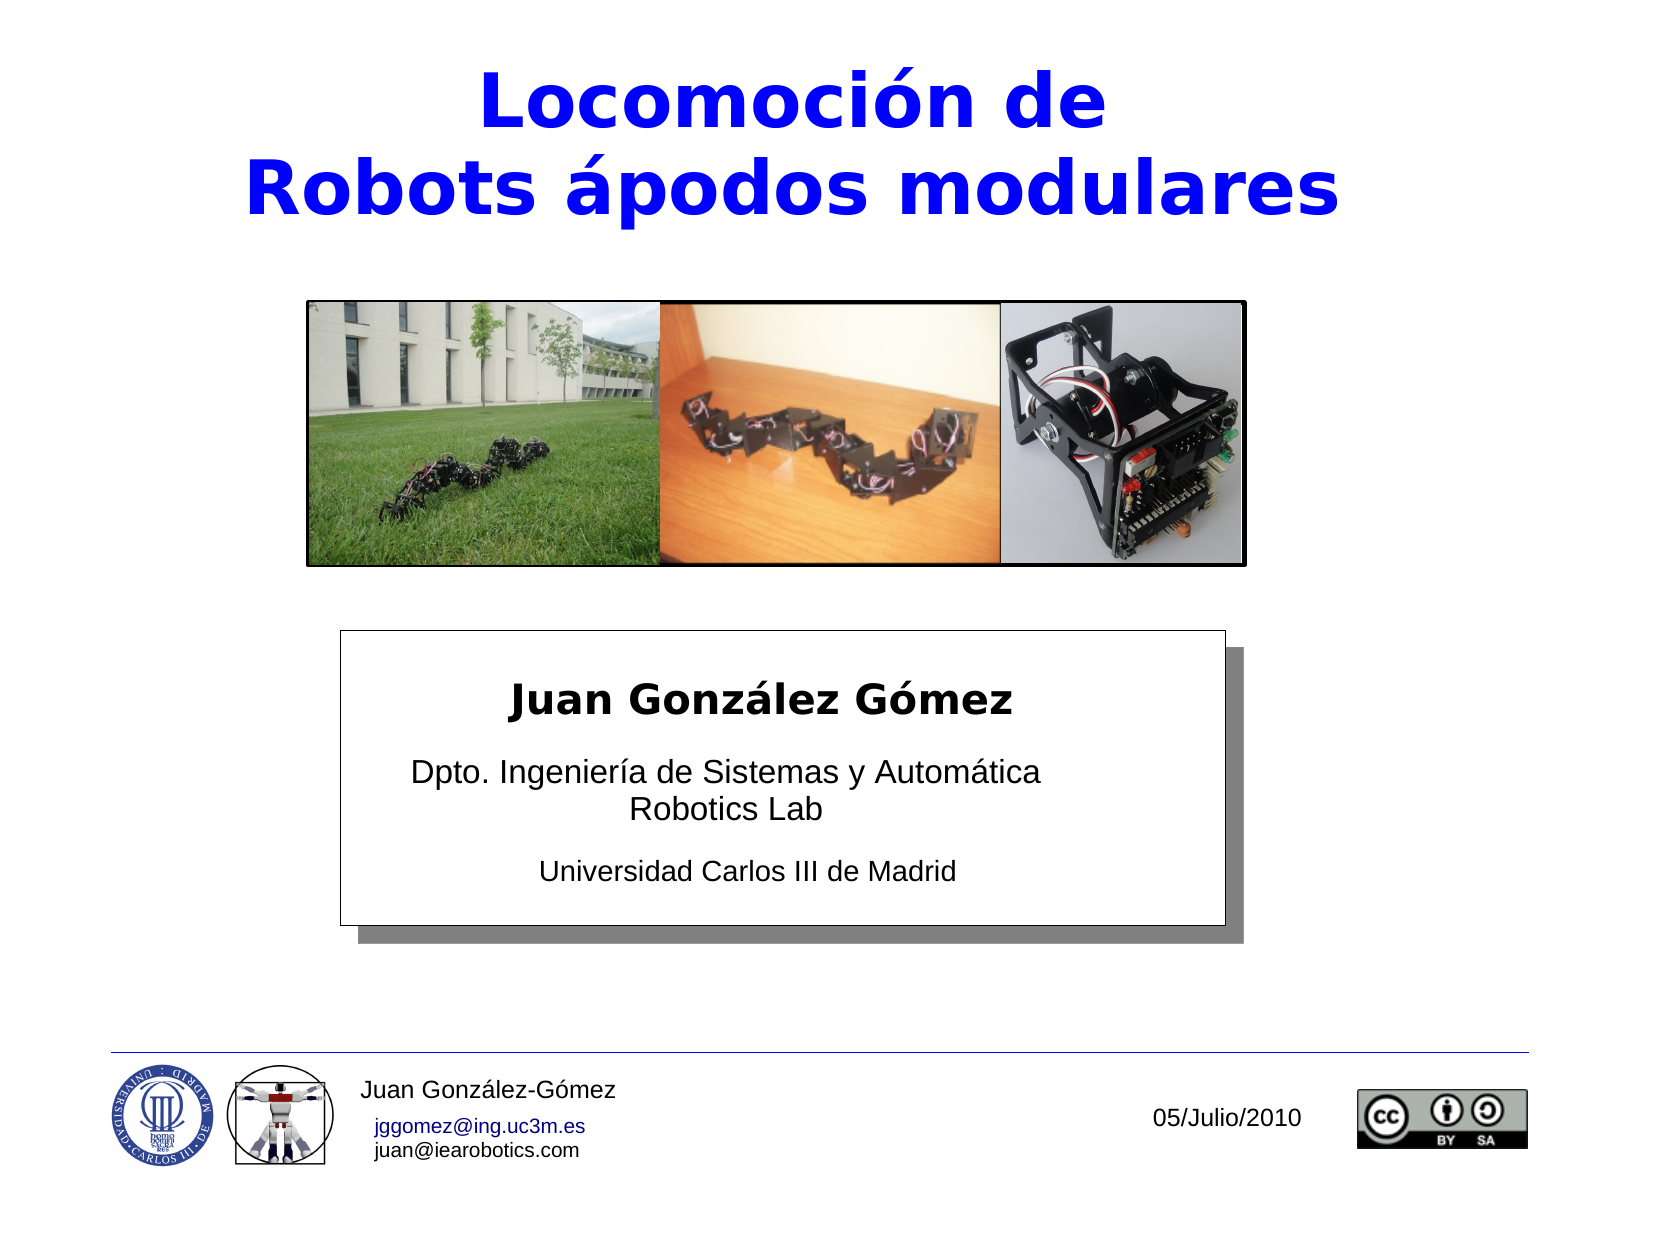

Locomoción de
Robots ápodos modulares
Juan González Gómez
Dpto. Ingeniería de Sistemas y Automática
Robotics Lab
Universidad Carlos III de Madrid
Juan González-Gómez
 05/Julio/2010
jggomez@ing.uc3m.es
juan@iearobotics.com